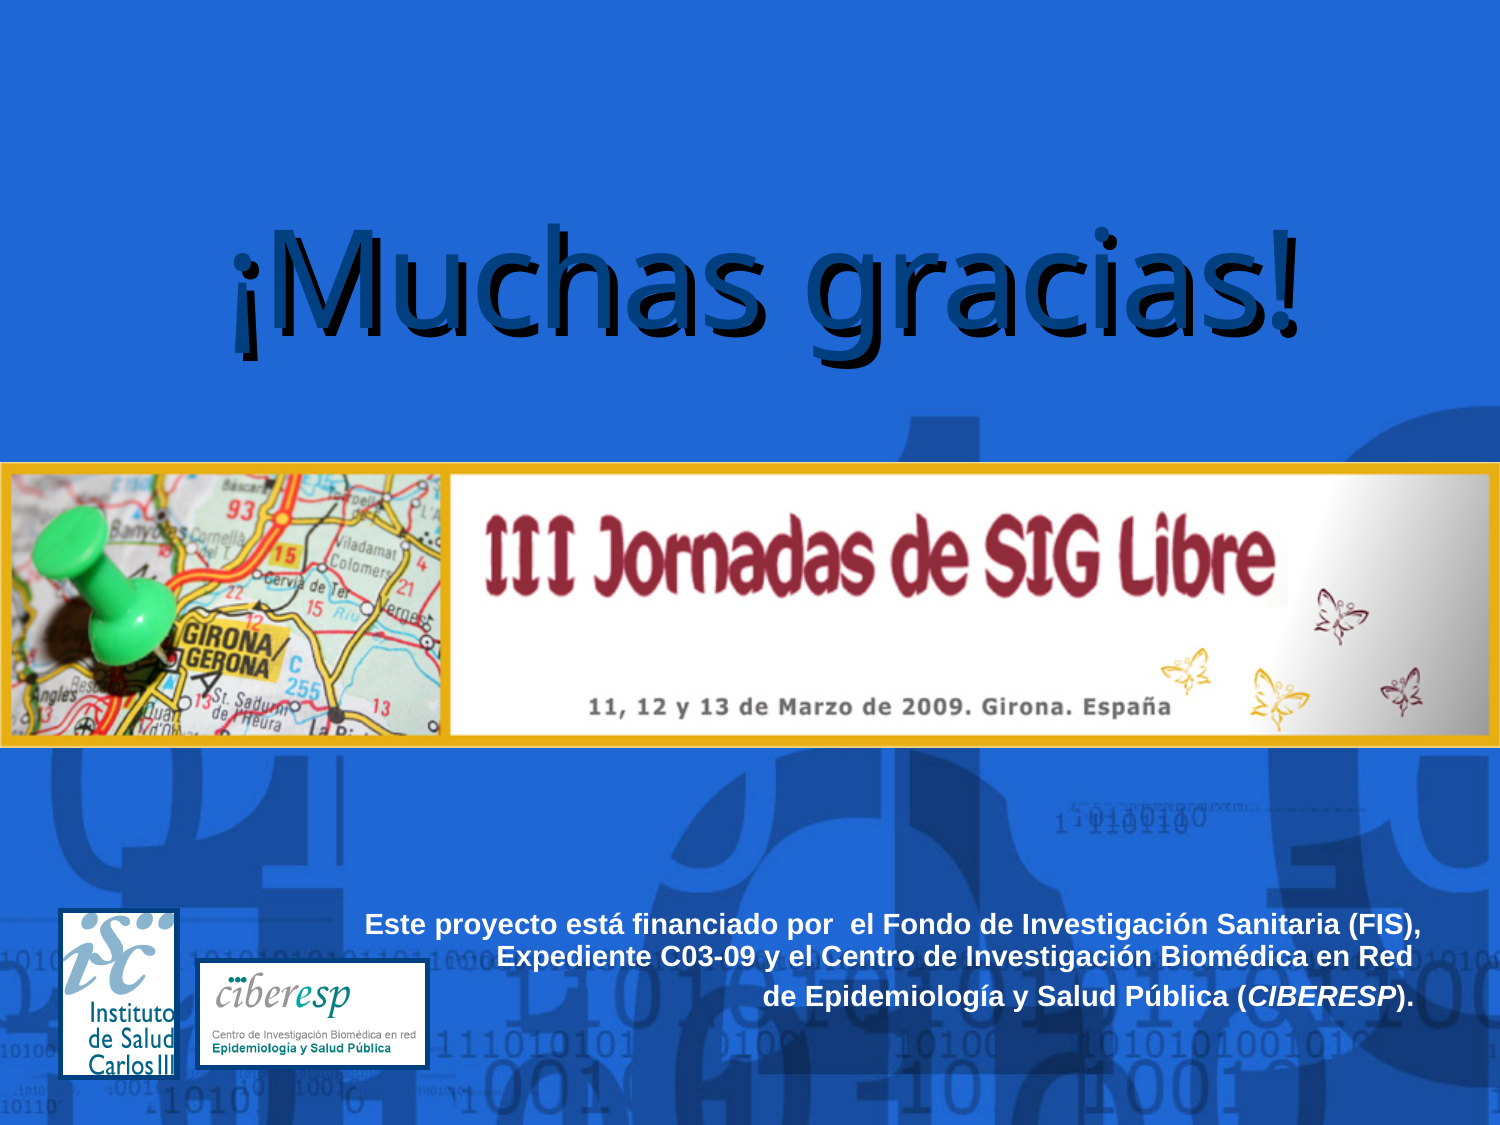

# ¡Muchas gracias!
Este proyecto está financiado por el Fondo de Investigación Sanitaria (FIS), Expediente C03-09 y el Centro de Investigación Biomédica en Red
de Epidemiología y Salud Pública (CIBERESP).